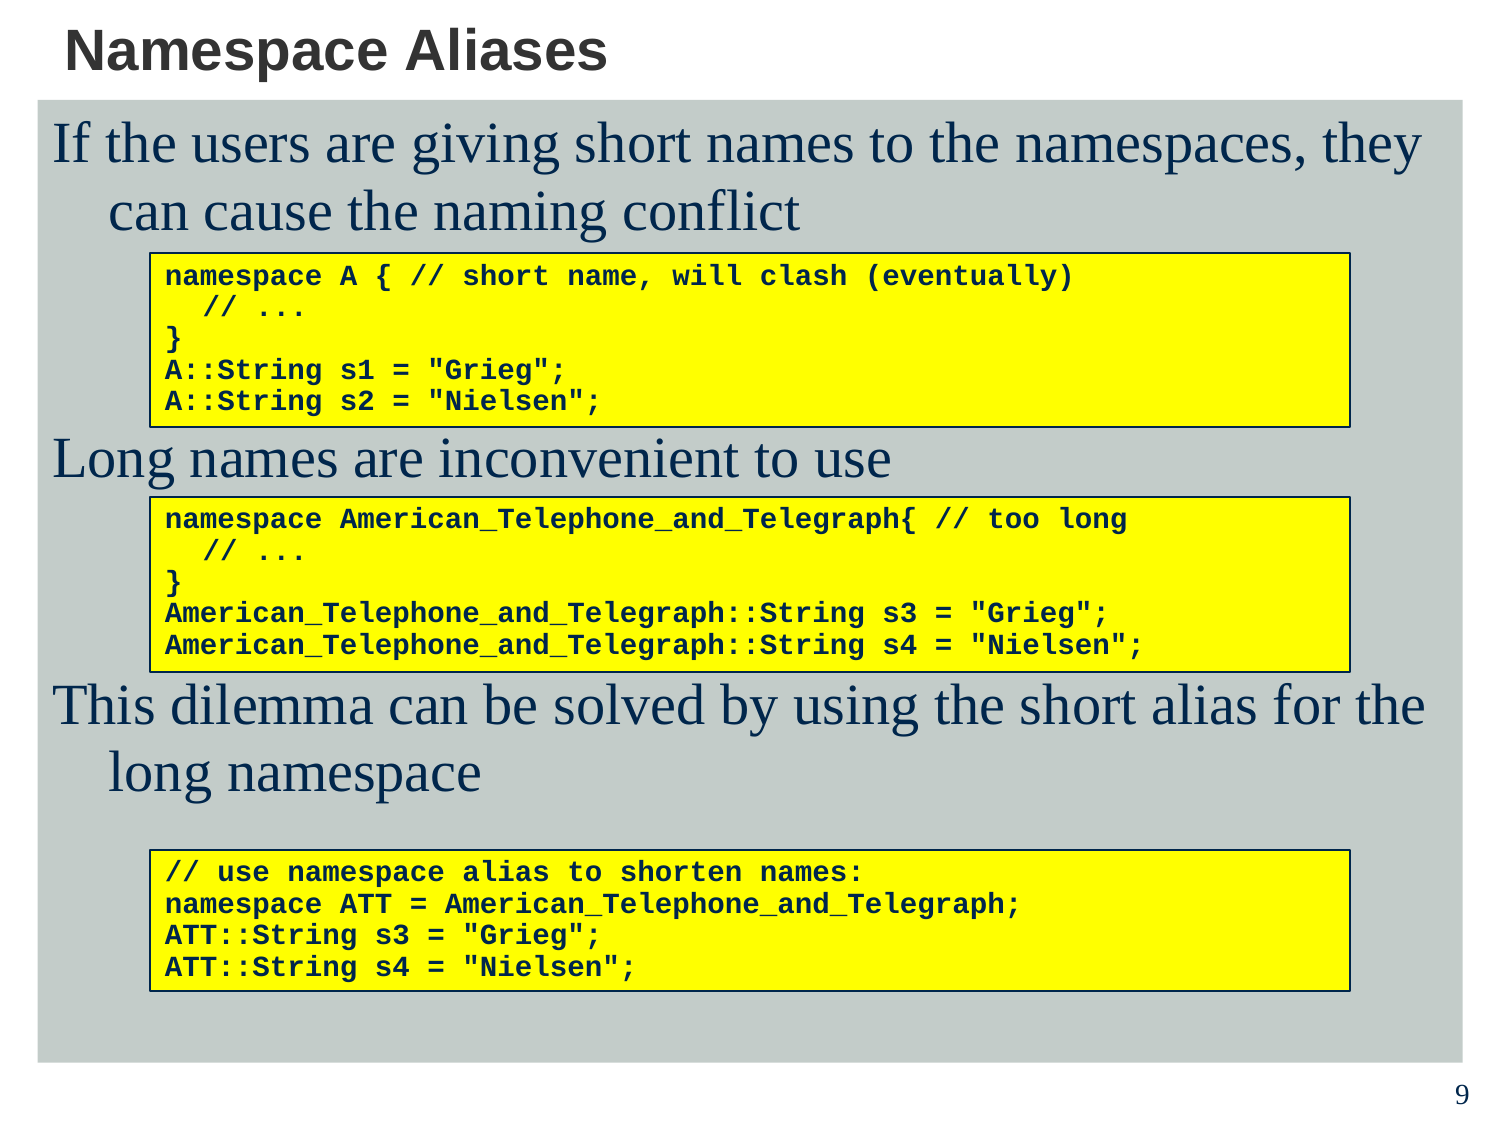

# Namespace Aliases
If the users are giving short names to the namespaces, they can cause the naming conflict
Long names are inconvenient to use
This dilemma can be solved by using the short alias for the long namespace
namespace A { // short name, will clash (eventually)
	// ...
}
A::String s1 = "Grieg";
A::String s2 = "Nielsen";
namespace American_Telephone_and_Telegraph{ // too long
	// ...
}
American_Telephone_and_Telegraph::String s3 = "Grieg";
American_Telephone_and_Telegraph::String s4 = "Nielsen";
// use namespace alias to shorten names:
namespace ATT = American_Telephone_and_Telegraph;
ATT::String s3 = "Grieg";
ATT::String s4 = "Nielsen";